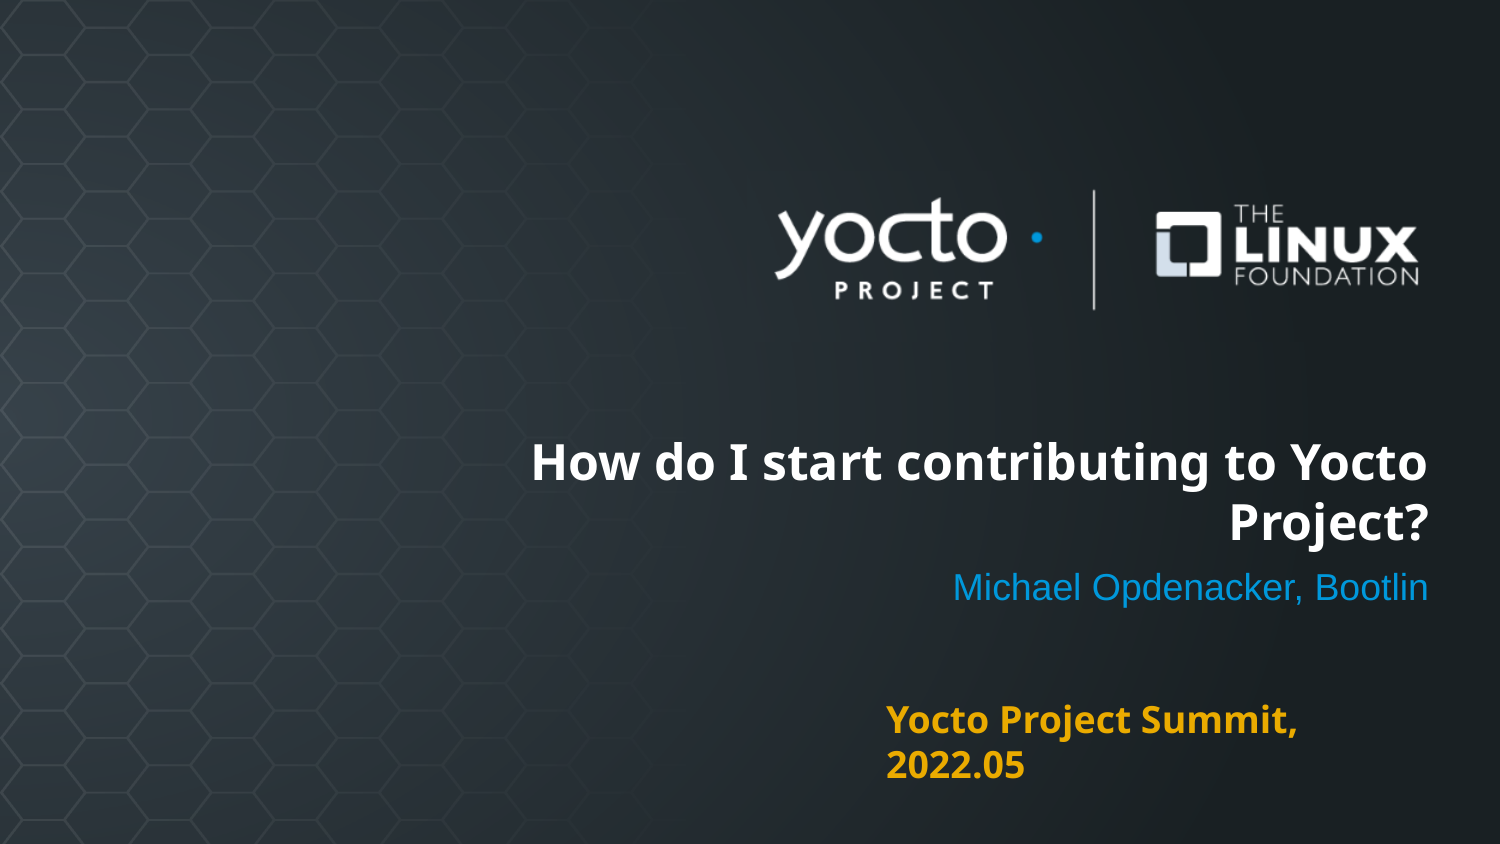

# How do I start contributing to Yocto Project?
Michael Opdenacker, Bootlin
Yocto Project Summit, 2022.05